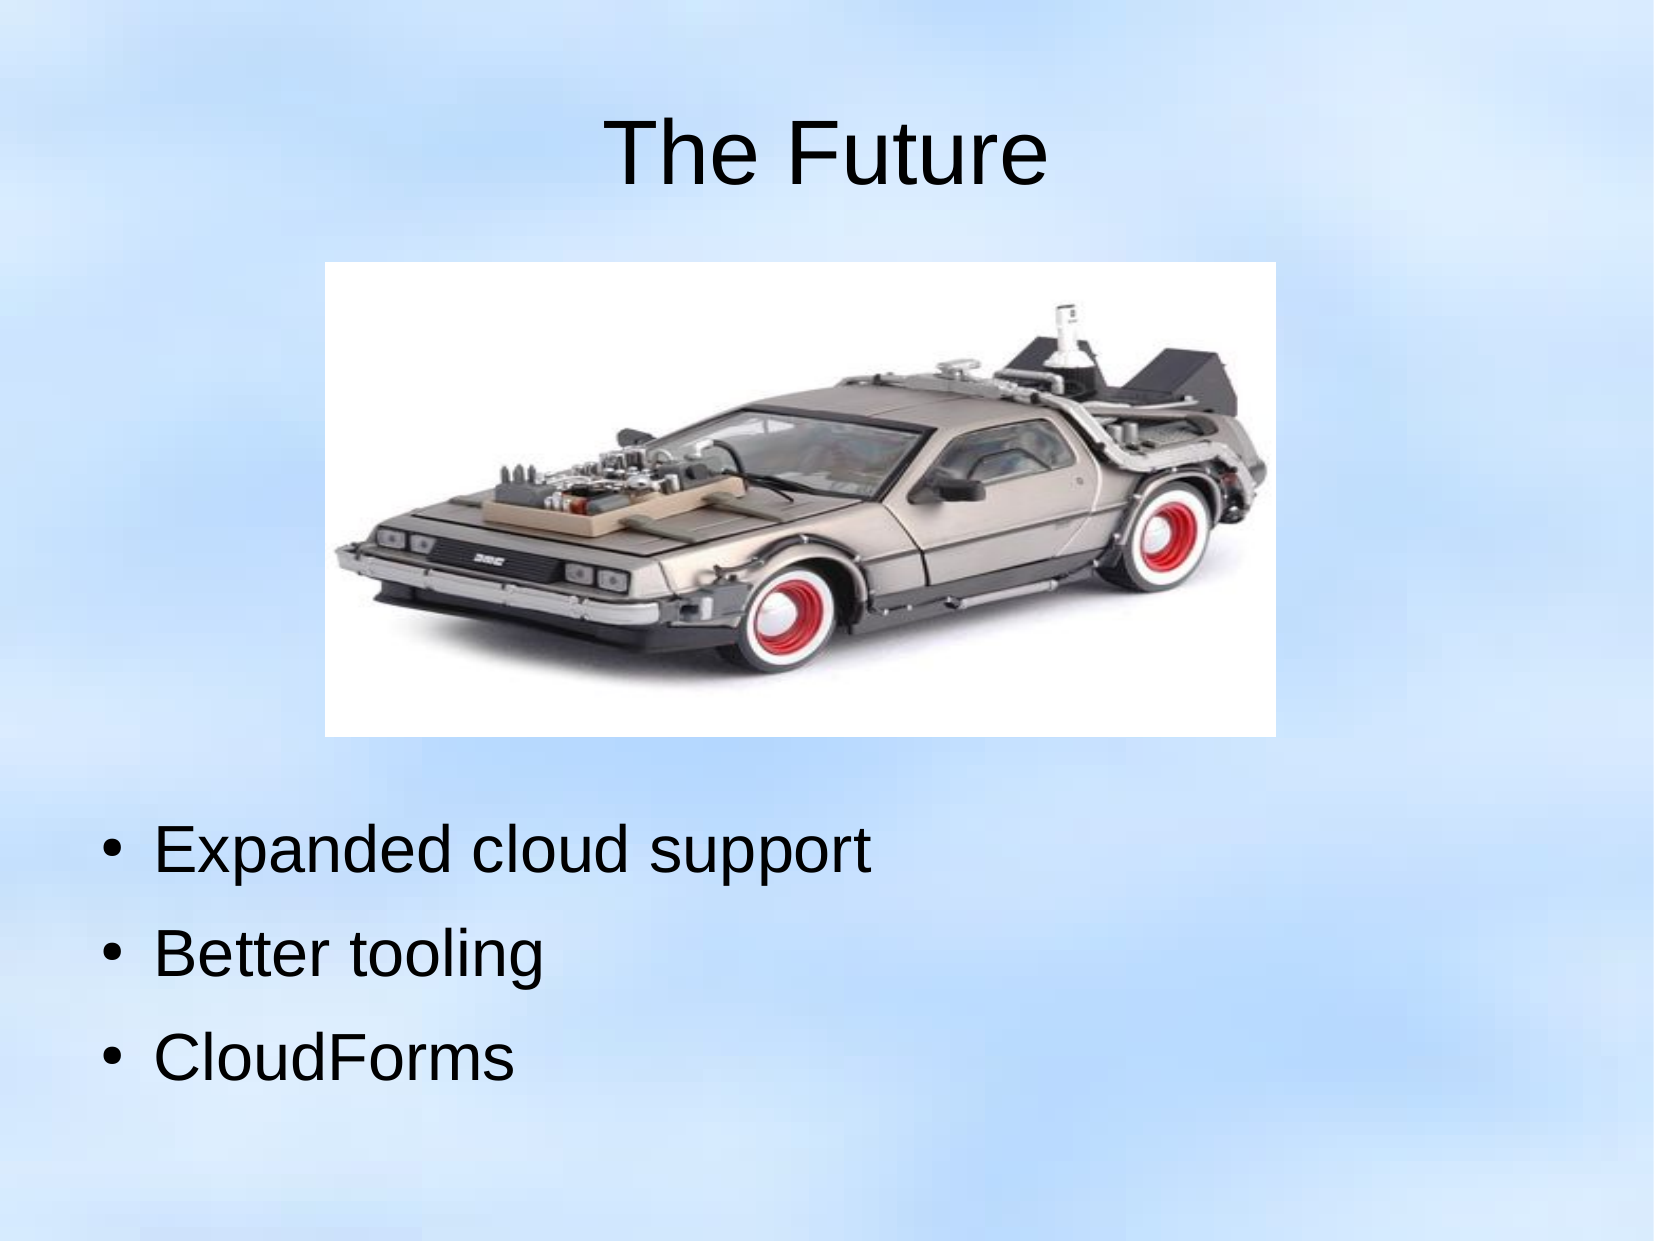

# The Future
Expanded cloud support
Better tooling
CloudForms